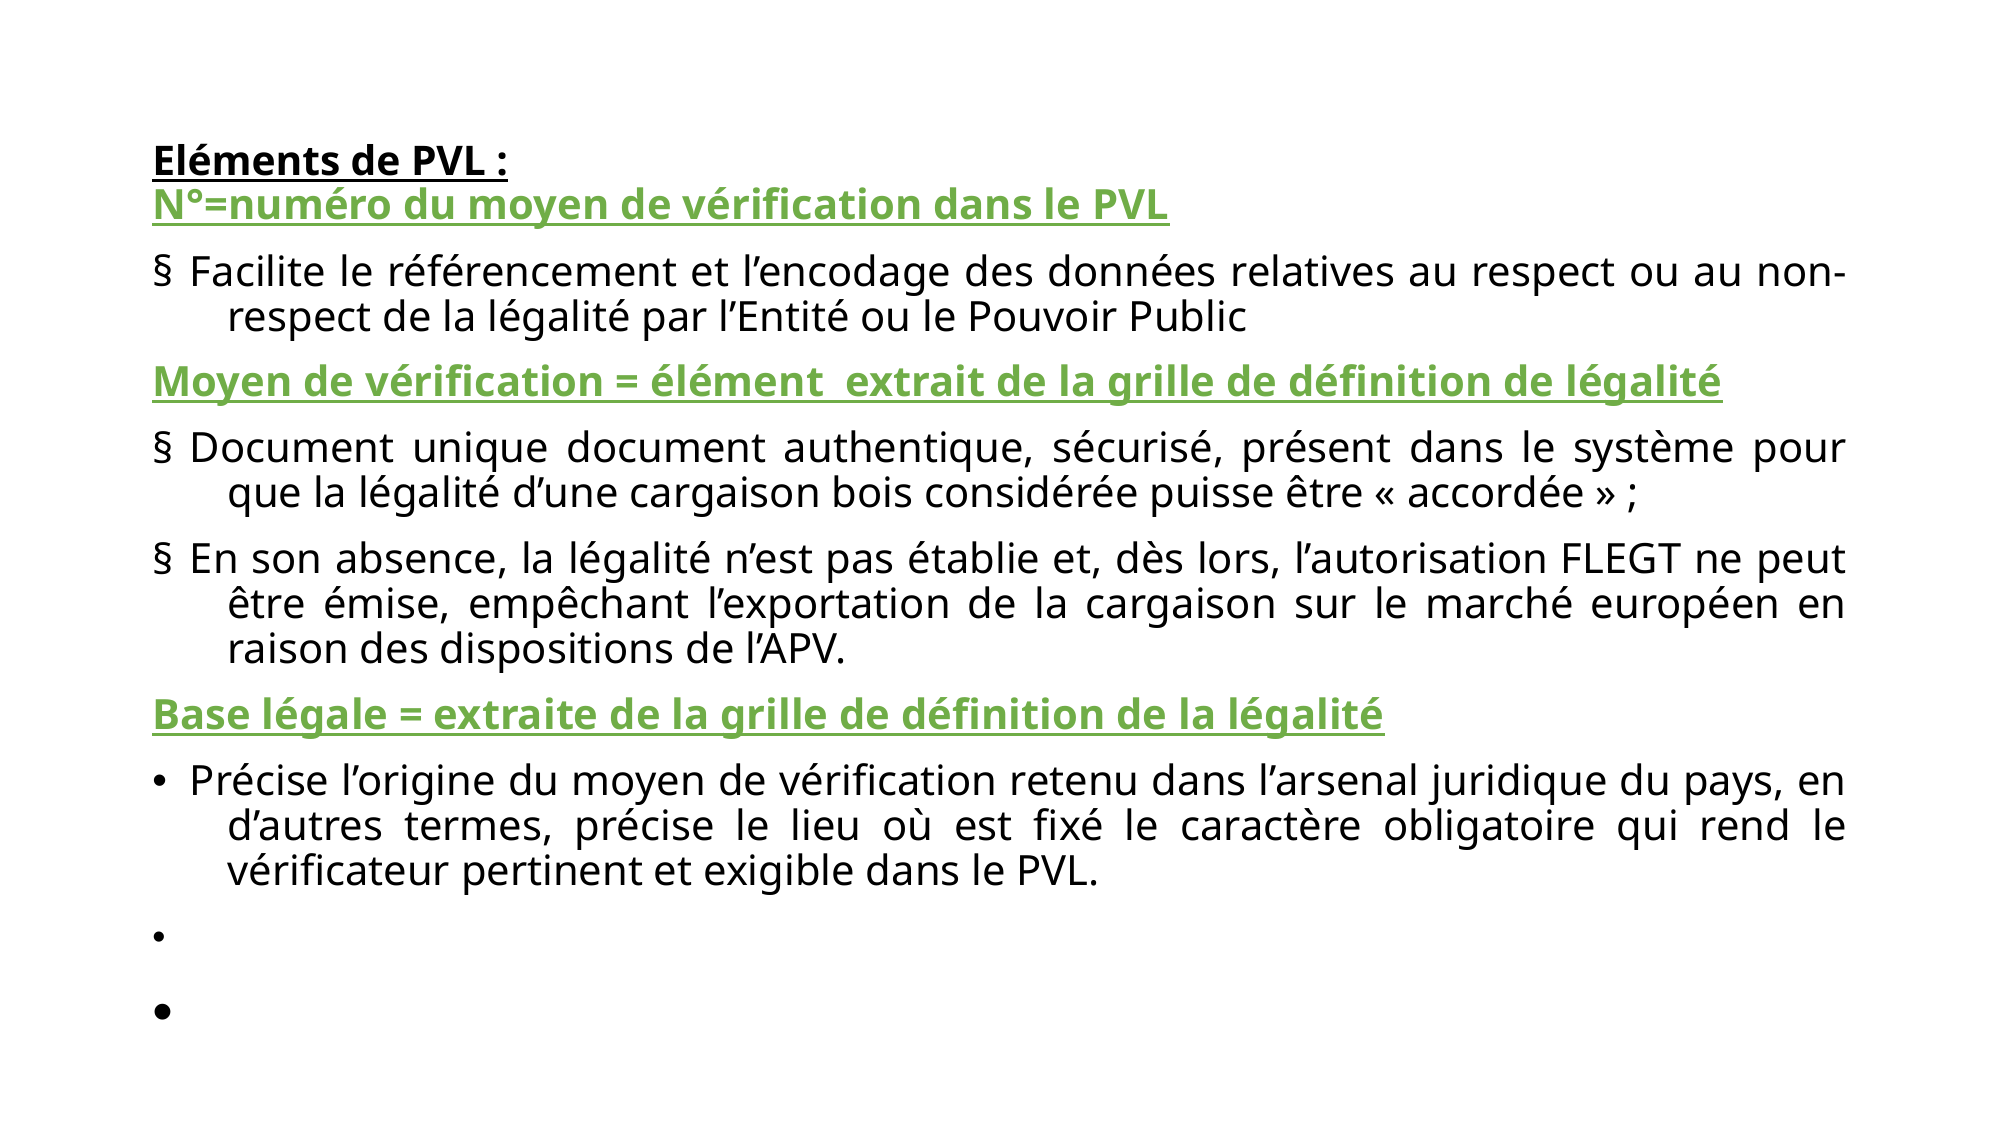

# Eléments de PVL :
N°=numéro du moyen de vérification dans le PVL
Facilite le référencement et l’encodage des données relatives au respect ou au non-respect de la légalité par l’Entité ou le Pouvoir Public
Moyen de vérification = élément extrait de la grille de définition de légalité
Document unique document authentique, sécurisé, présent dans le système pour que la légalité d’une cargaison bois considérée puisse être « accordée » ;
En son absence, la légalité n’est pas établie et, dès lors, l’autorisation FLEGT ne peut être émise, empêchant l’exportation de la cargaison sur le marché européen en raison des dispositions de l’APV.
Base légale = extraite de la grille de définition de la légalité
Précise l’origine du moyen de vérification retenu dans l’arsenal juridique du pays, en d’autres termes, précise le lieu où est fixé le caractère obligatoire qui rend le vérificateur pertinent et exigible dans le PVL.